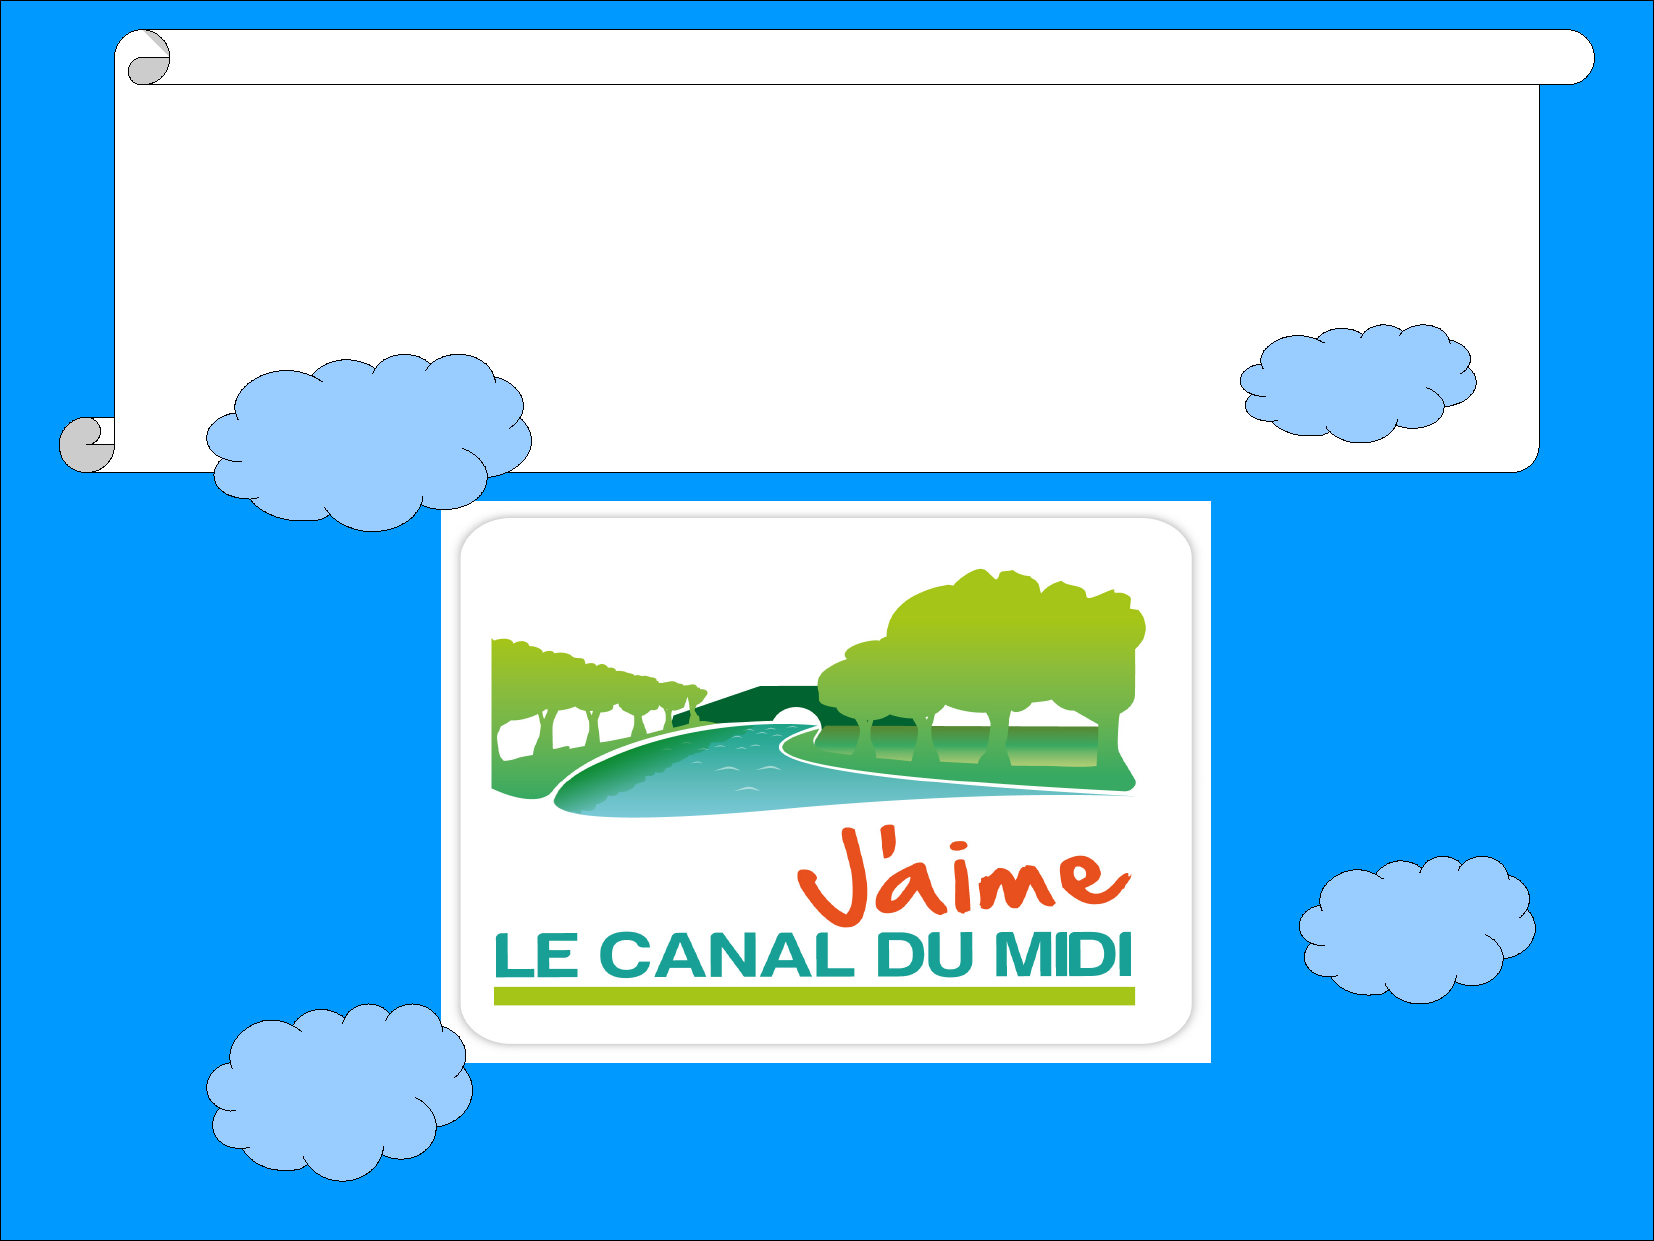

Auf der Atlantik-Seite hat er eine Länge
von 57 km und auf der Mittelweer-Seite
eine Länge von 189 km.